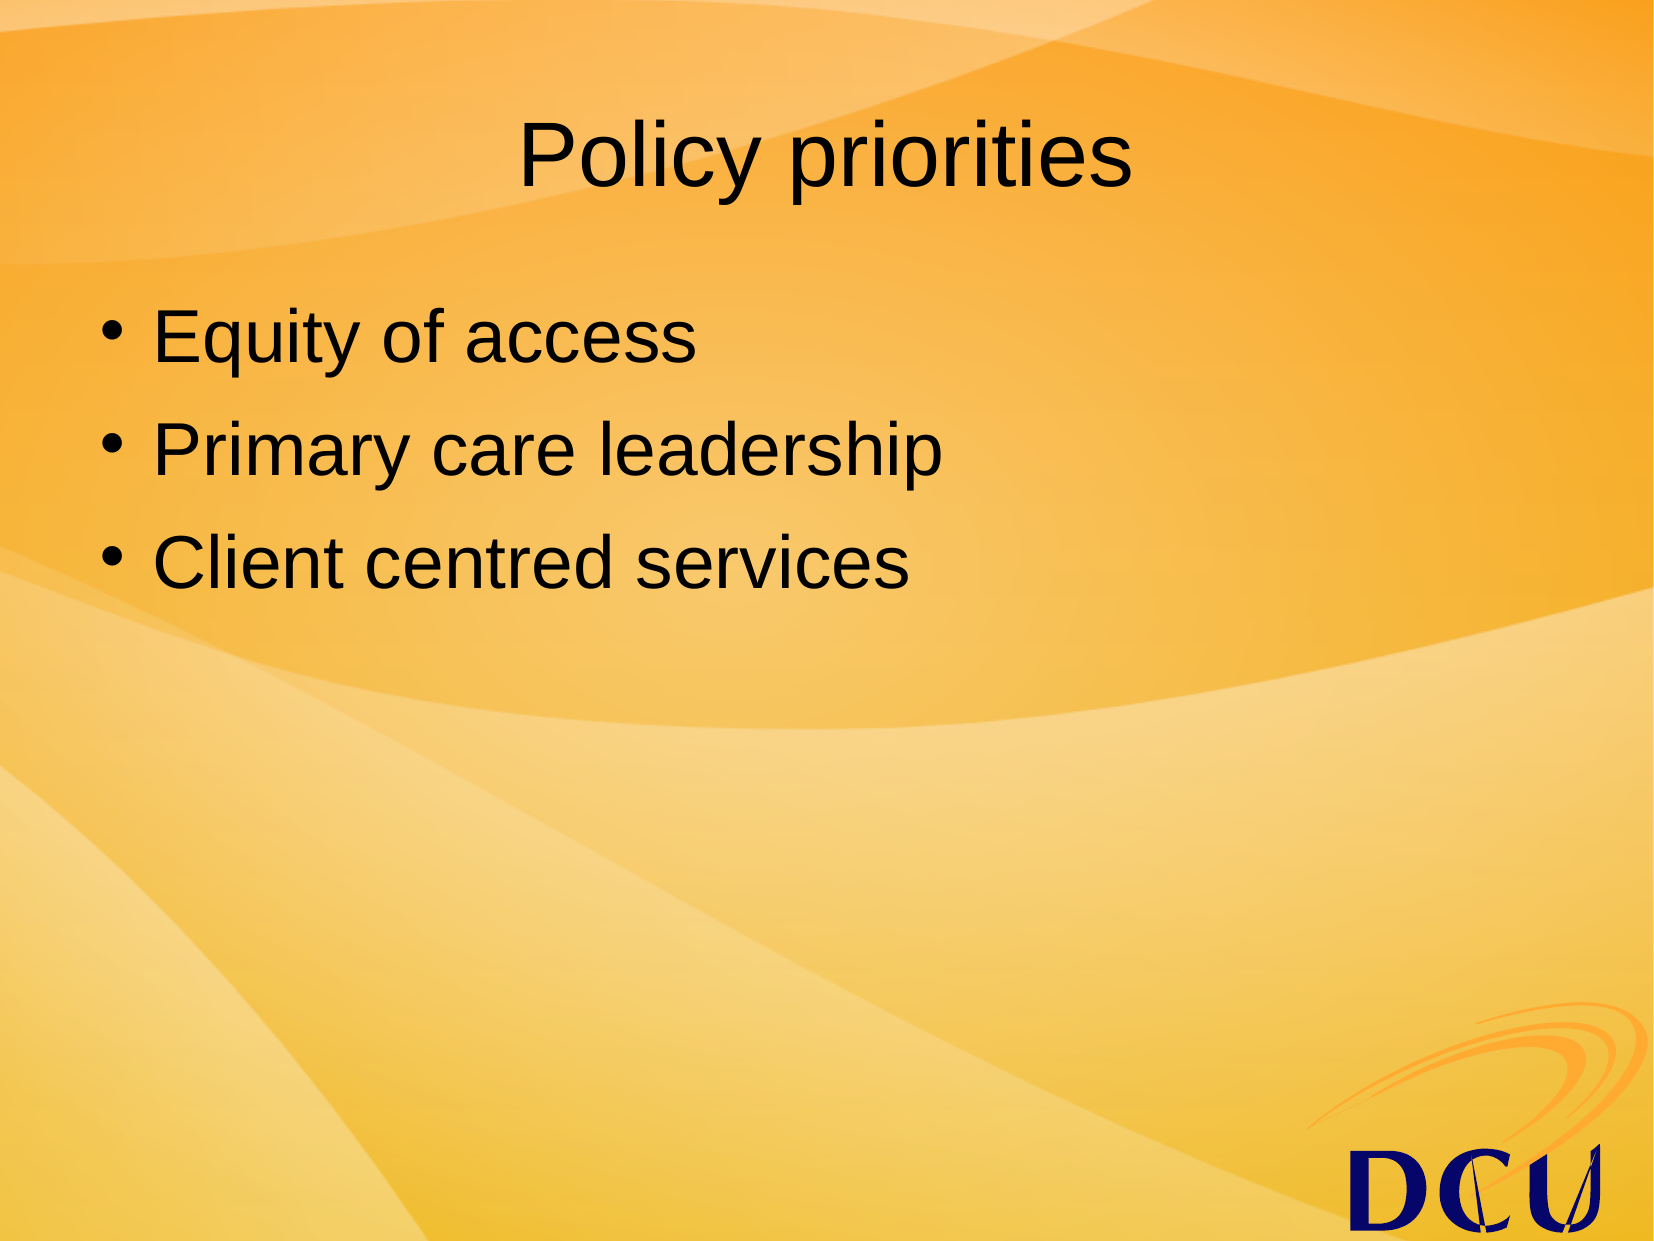

# Policy priorities
Equity of access
Primary care leadership
Client centred services